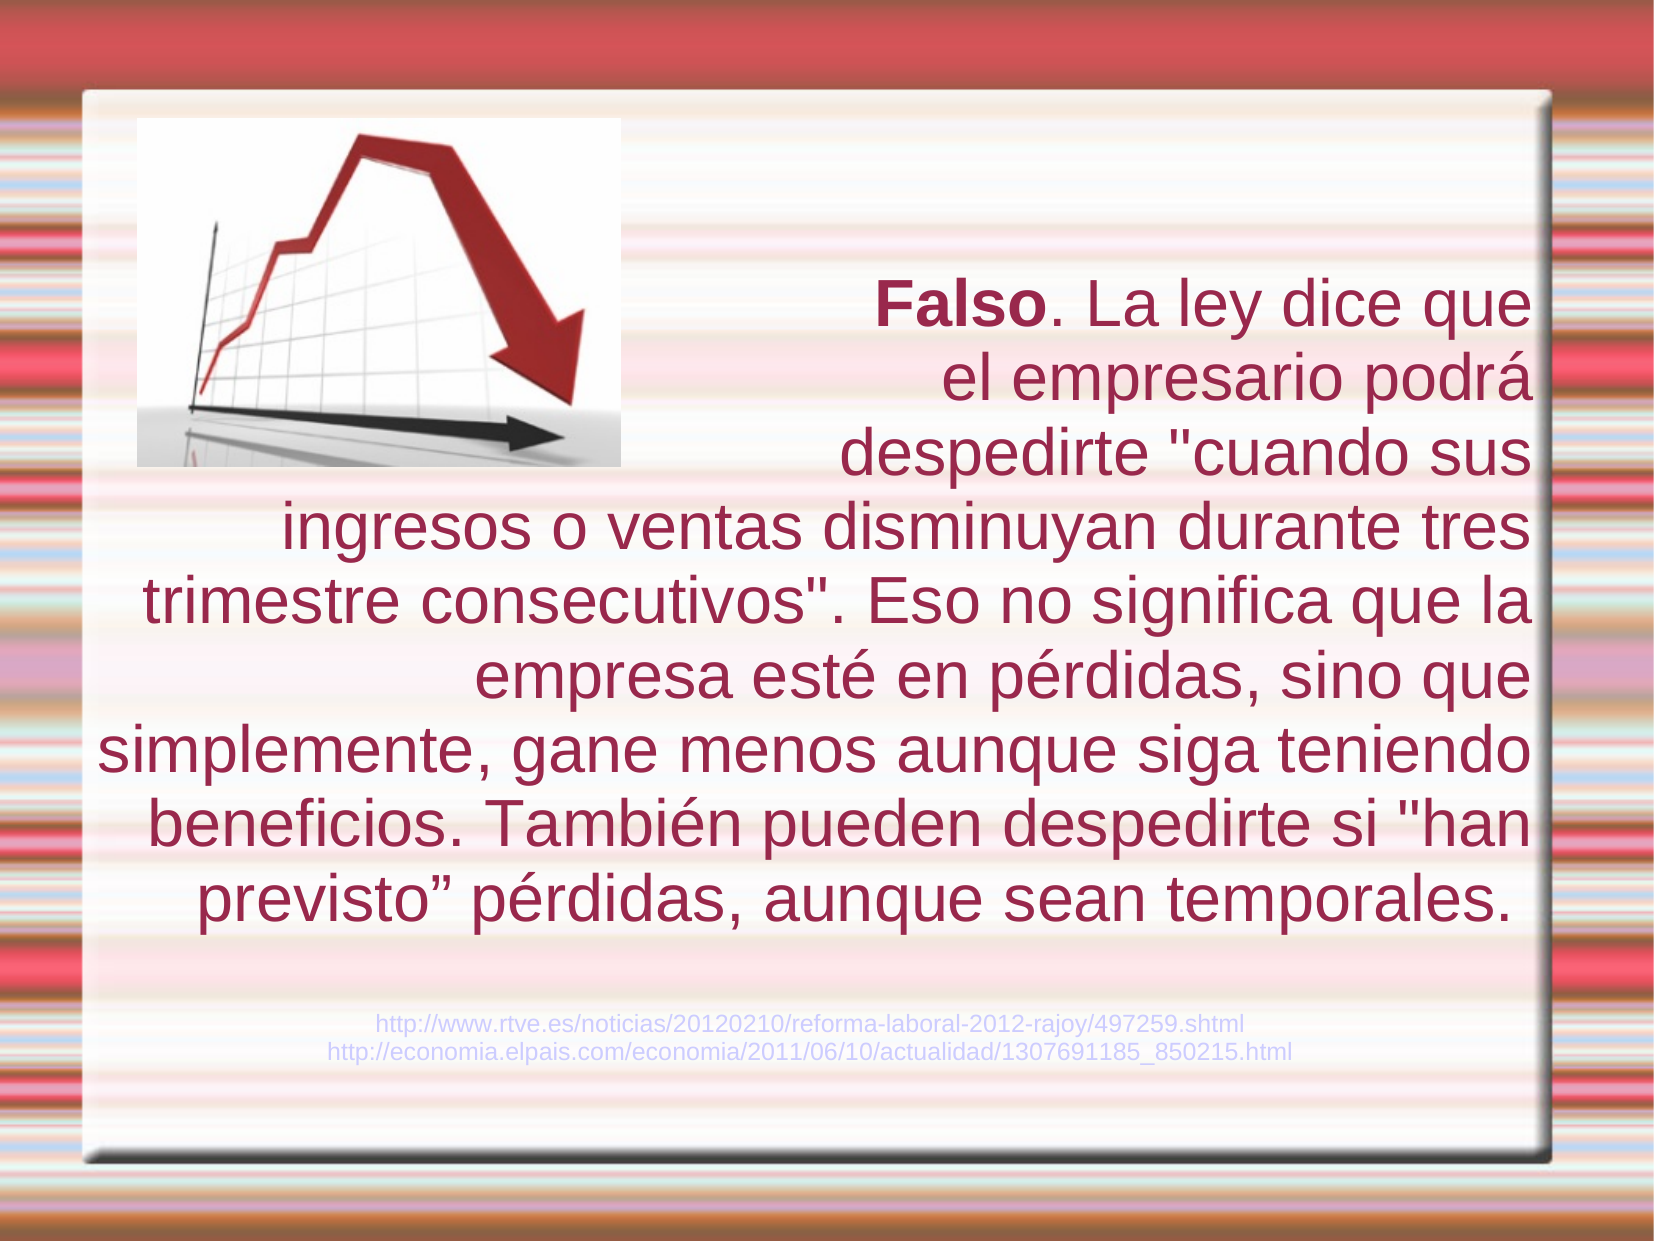

Falso. La ley dice que
el empresario podrá
despedirte "cuando sus
ingresos o ventas disminuyan durante tres trimestre consecutivos". Eso no significa que la empresa esté en pérdidas, sino que simplemente, gane menos aunque siga teniendo beneficios. También pueden despedirte si "han previsto” pérdidas, aunque sean temporales.
http://www.rtve.es/noticias/20120210/reforma-laboral-2012-rajoy/497259.shtml
http://economia.elpais.com/economia/2011/06/10/actualidad/1307691185_850215.html